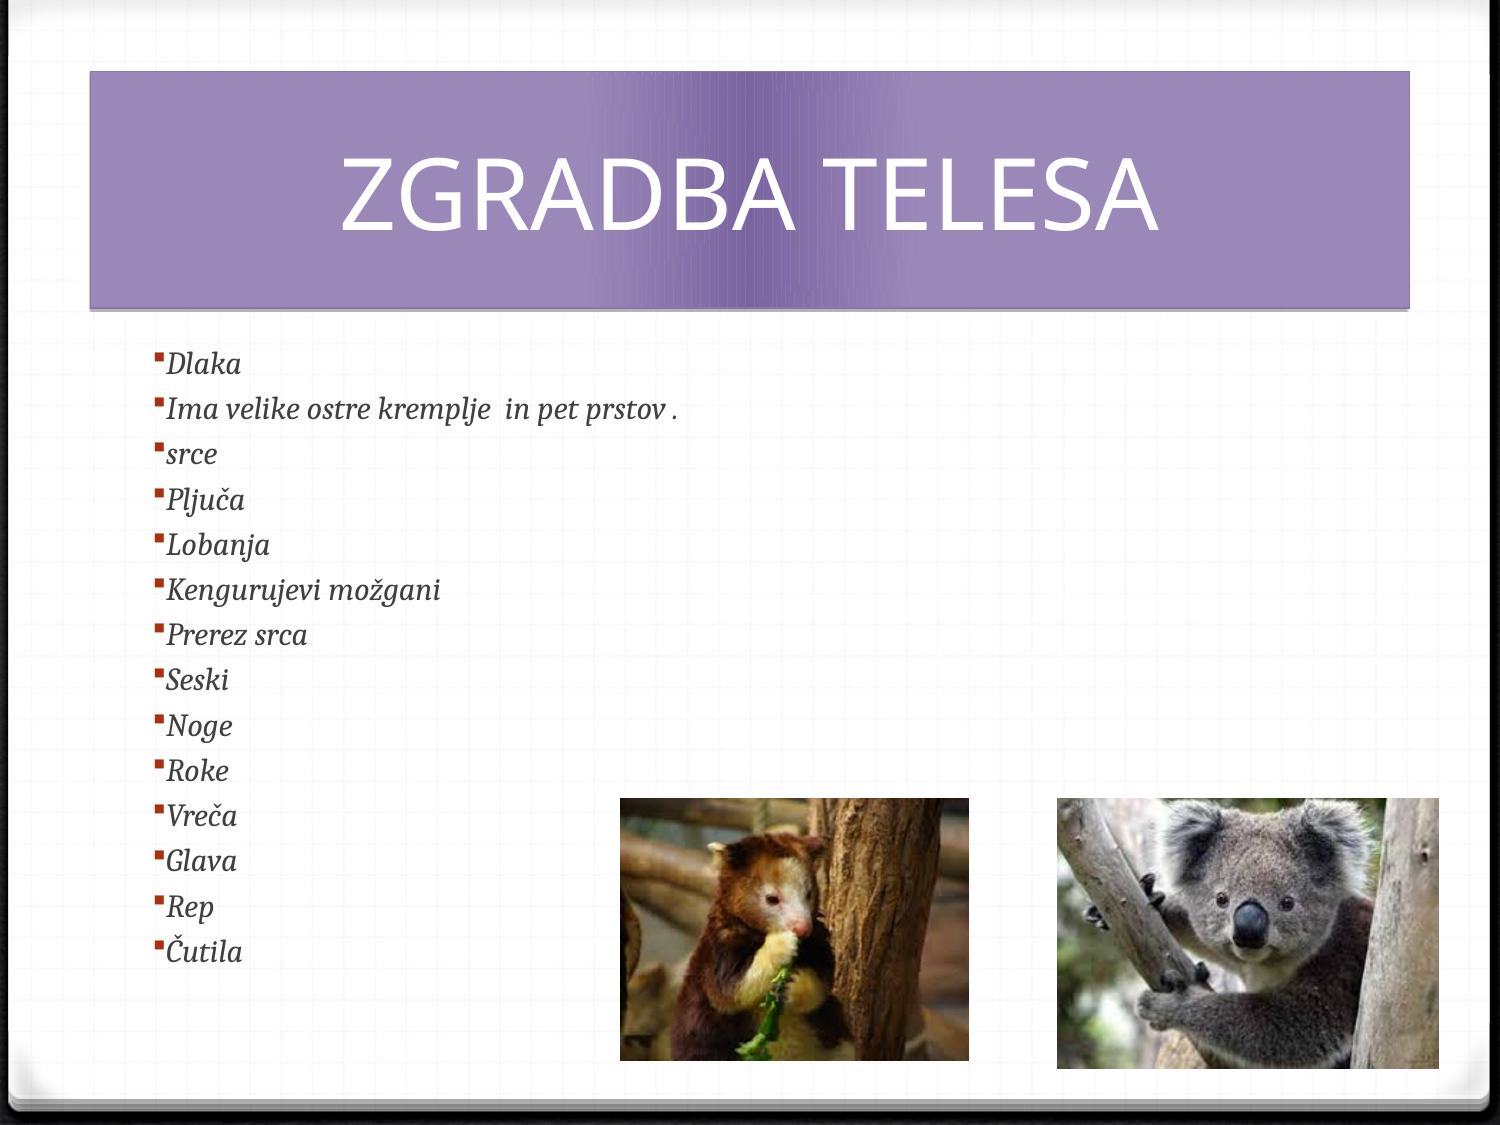

# ZGRADBA TELESA
Dlaka
Ima velike ostre kremplje in pet prstov .
srce
Pljuča
Lobanja
Kengurujevi možgani
Prerez srca
Seski
Noge
Roke
Vreča
Glava
Rep
Čutila